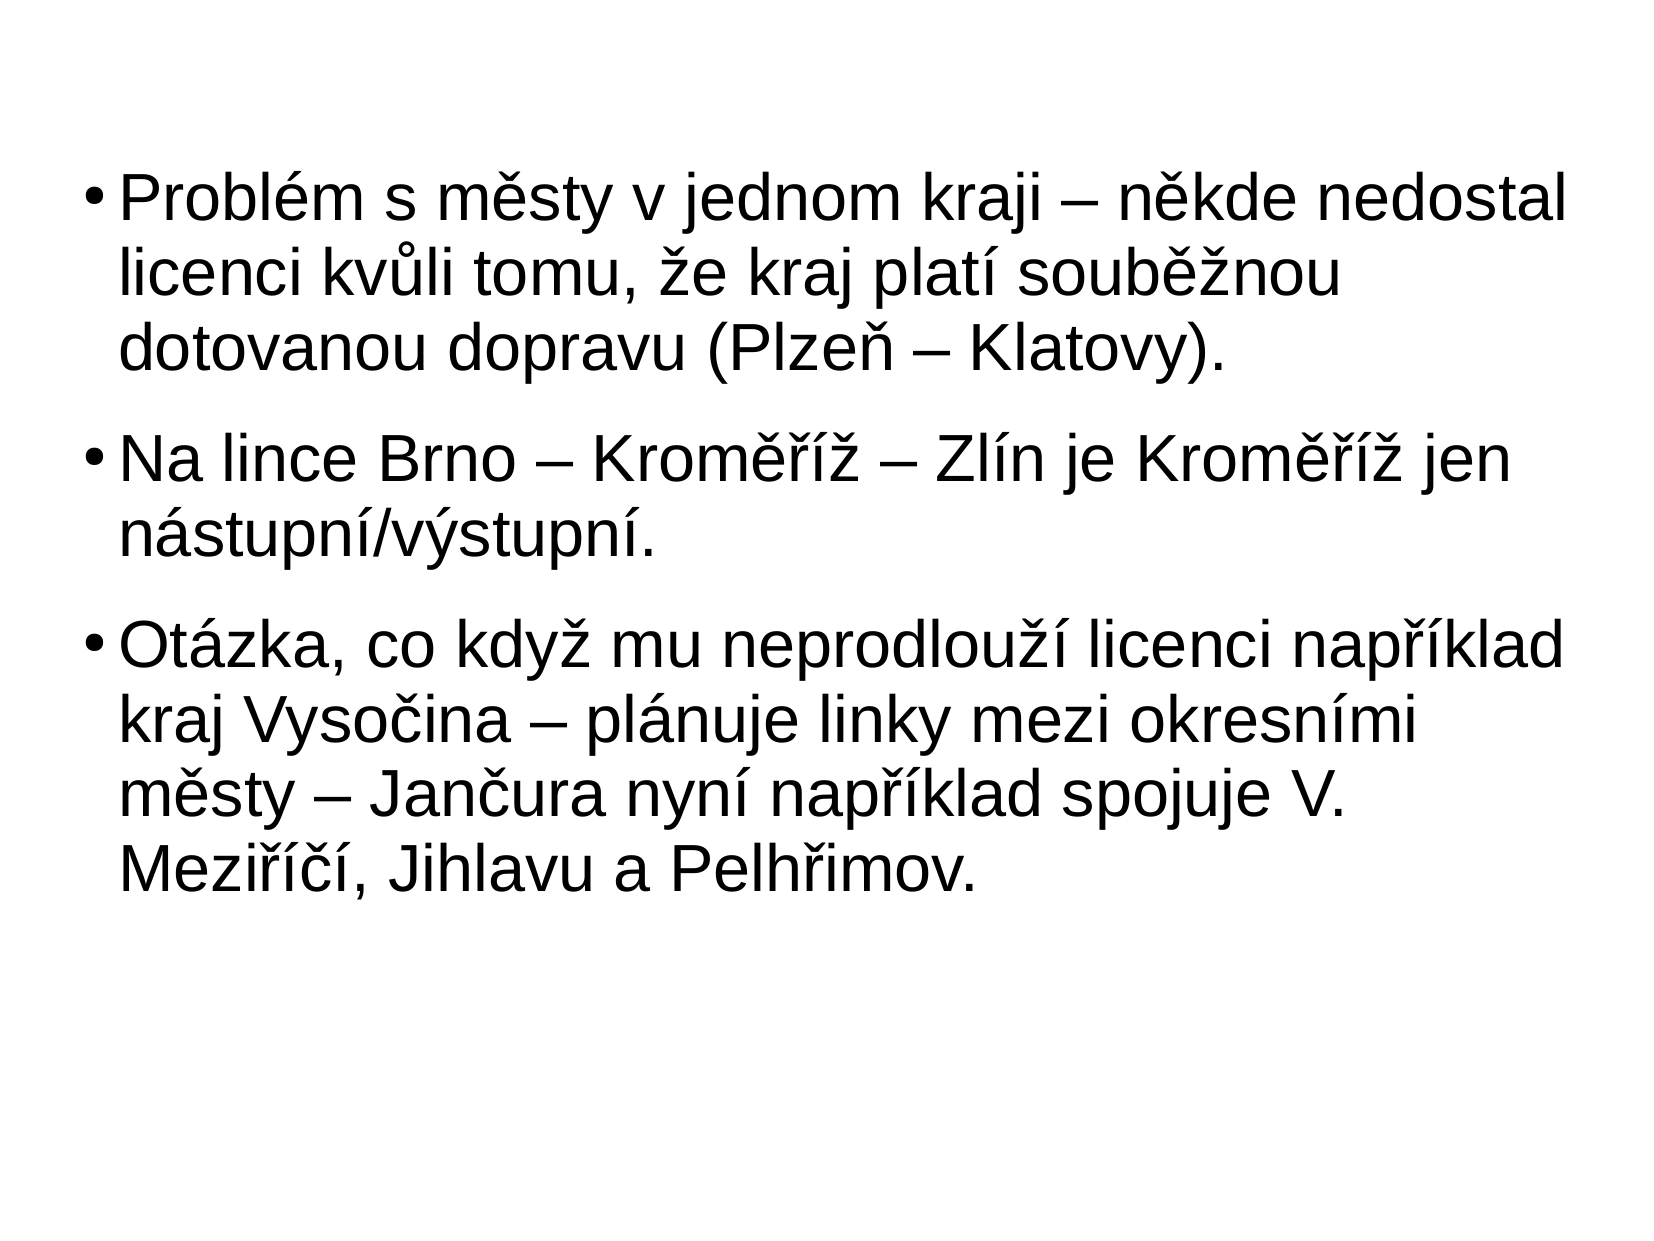

# Problém s městy v jednom kraji – někde nedostal licenci kvůli tomu, že kraj platí souběžnou dotovanou dopravu (Plzeň – Klatovy).
Na lince Brno – Kroměříž – Zlín je Kroměříž jen nástupní/výstupní.
Otázka, co když mu neprodlouží licenci například kraj Vysočina – plánuje linky mezi okresními městy – Jančura nyní například spojuje V. Meziříčí, Jihlavu a Pelhřimov.